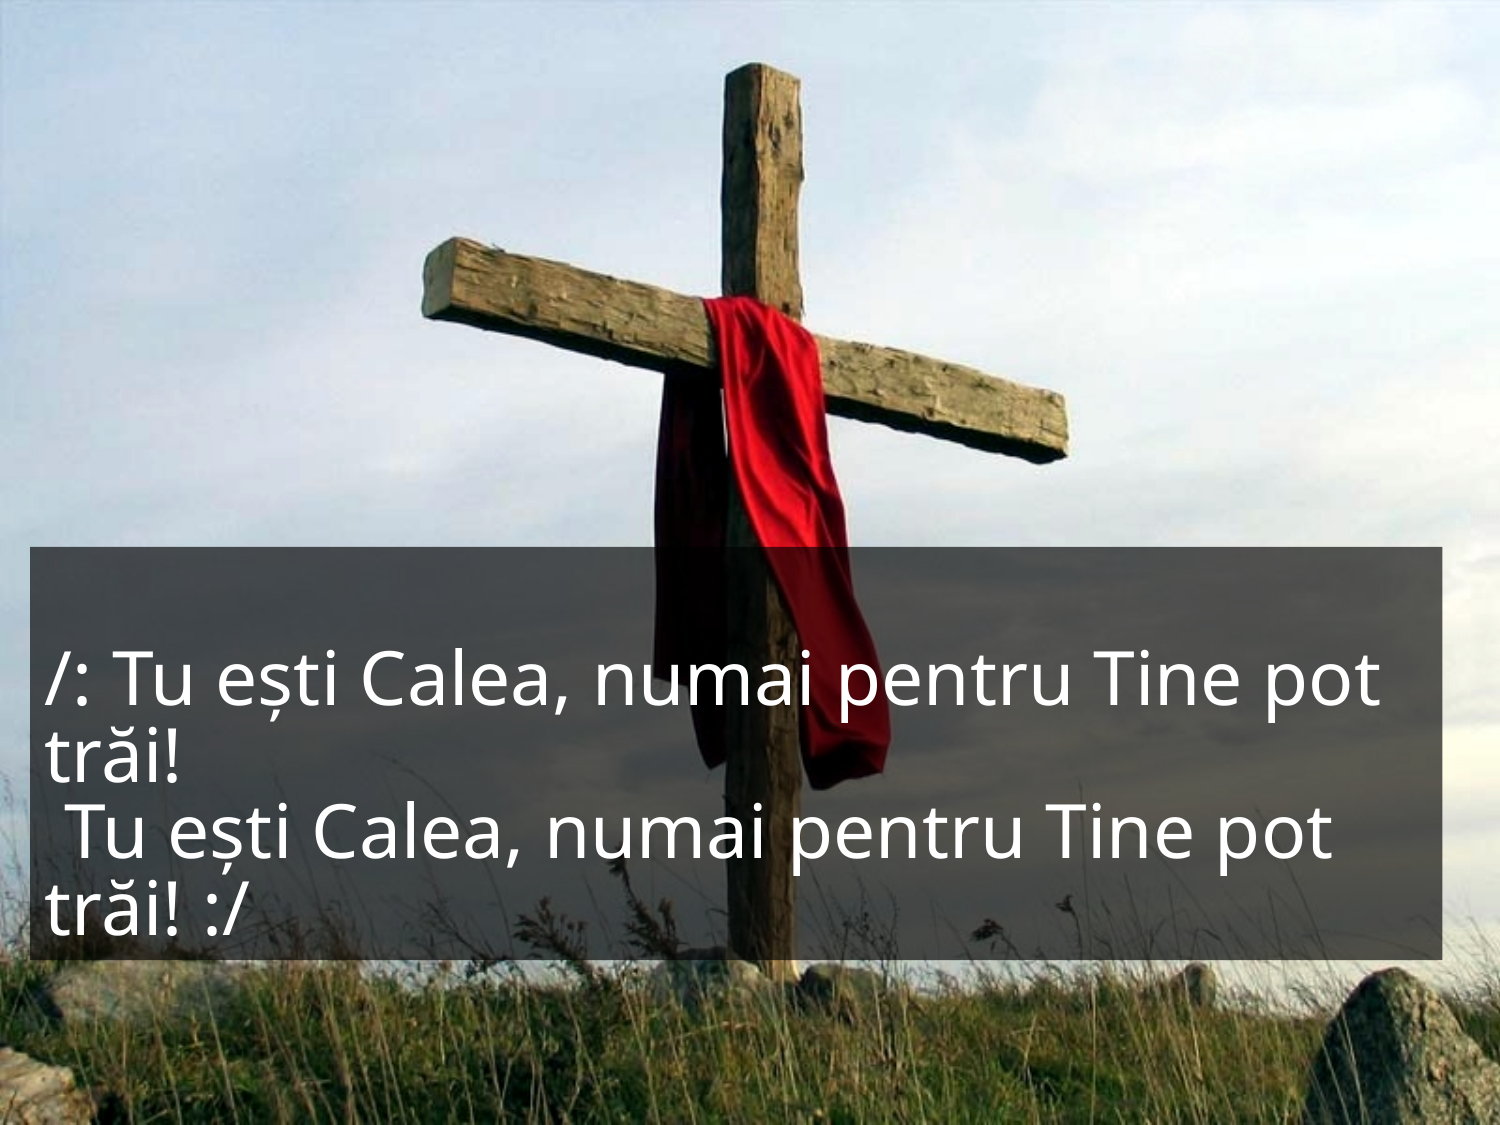

/: Tu ești Calea, numai pentru Tine pot trăi!
 Tu ești Calea, numai pentru Tine pot trăi! :/